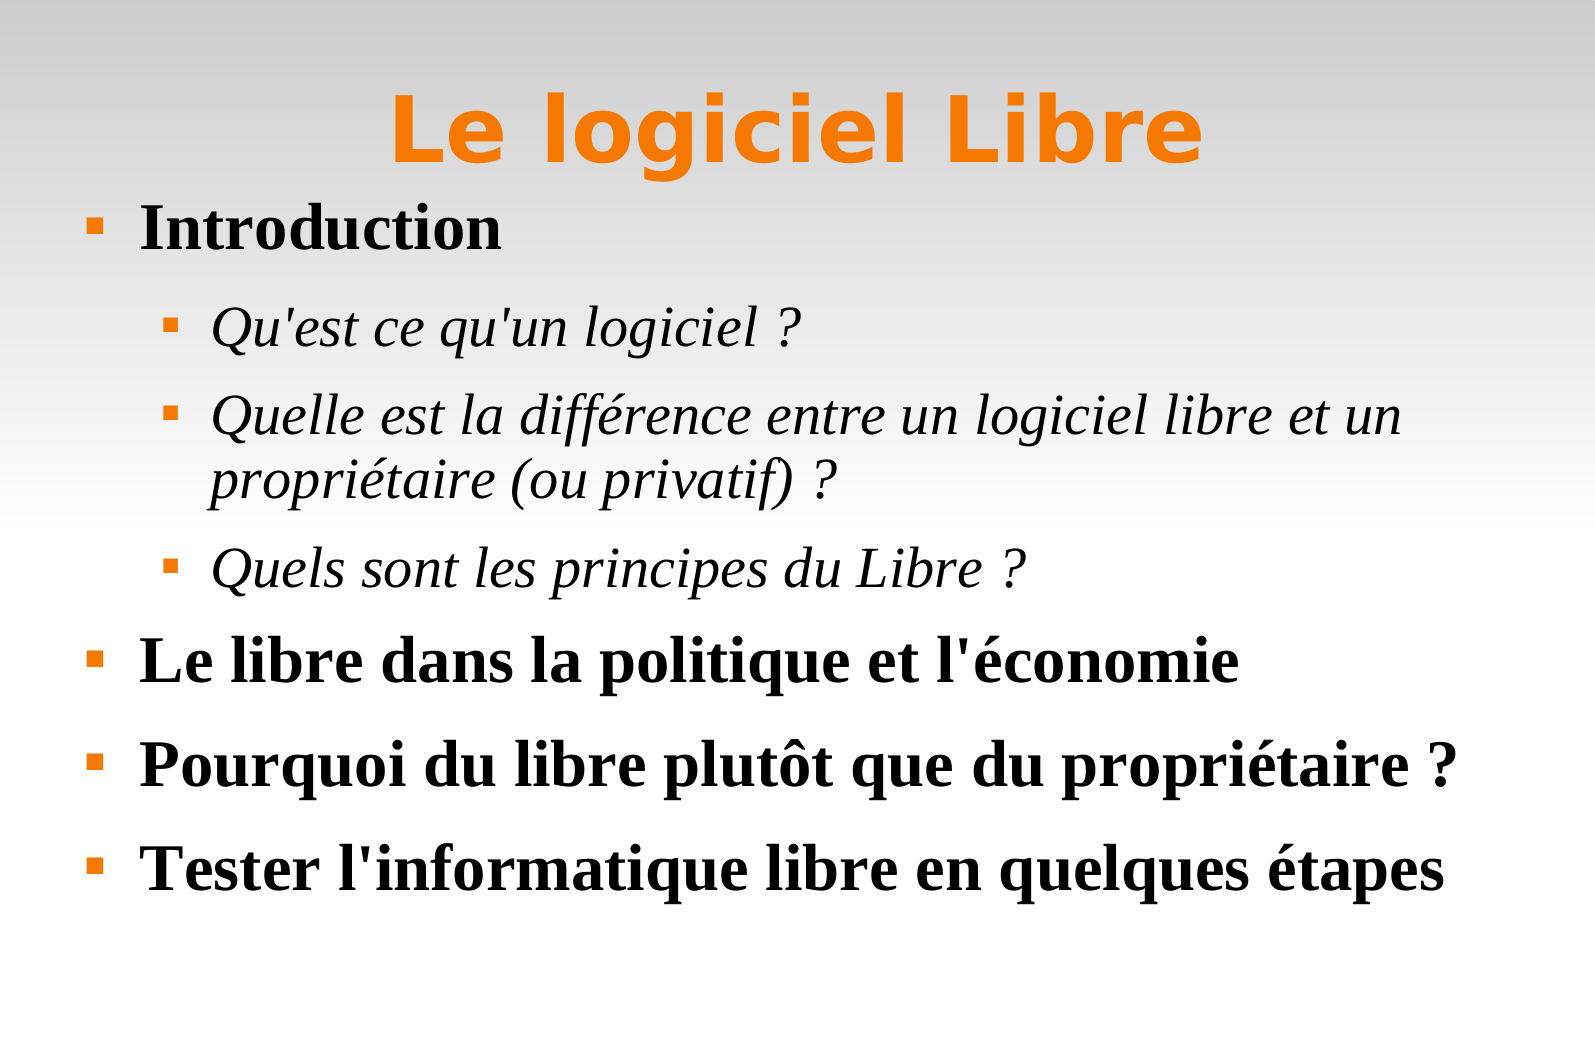

# Le logiciel Libre
Introduction
Qu'est ce qu'un logiciel ?
Quelle est la différence entre un logiciel libre et un propriétaire (ou privatif) ?
Quels sont les principes du Libre ?
Le libre dans la politique et l'économie
Pourquoi du libre plutôt que du propriétaire ?
Tester l'informatique libre en quelques étapes